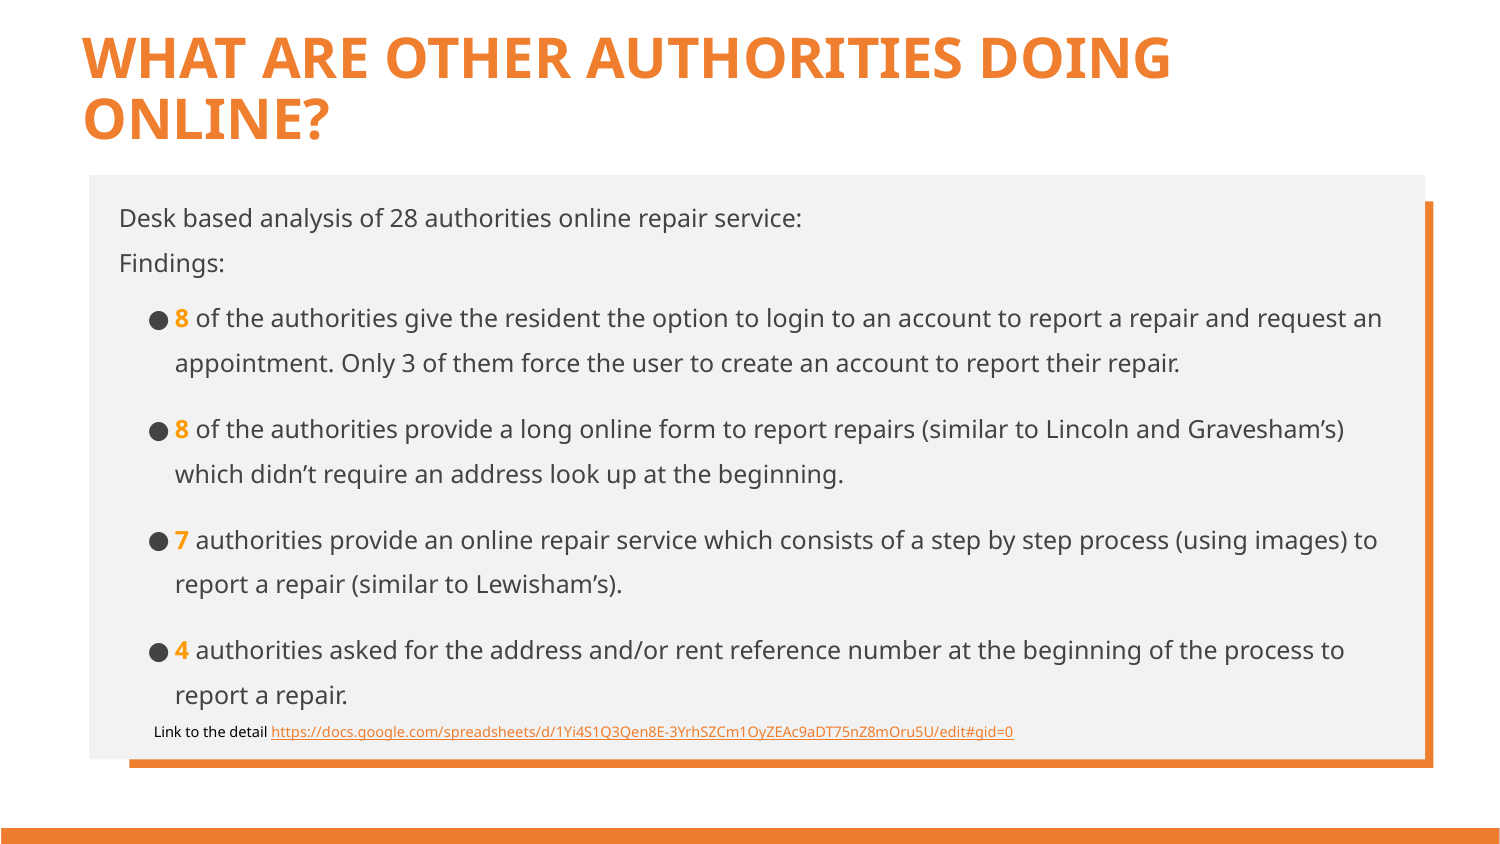

WHAT ARE OTHER AUTHORITIES DOING ONLINE?
Desk based analysis of 28 authorities online repair service:
Findings:
8 of the authorities give the resident the option to login to an account to report a repair and request an appointment. Only 3 of them force the user to create an account to report their repair.
8 of the authorities provide a long online form to report repairs (similar to Lincoln and Gravesham’s) which didn’t require an address look up at the beginning.
7 authorities provide an online repair service which consists of a step by step process (using images) to report a repair (similar to Lewisham’s).
4 authorities asked for the address and/or rent reference number at the beginning of the process to report a repair.
Link to the detail https://docs.google.com/spreadsheets/d/1Yi4S1Q3Qen8E-3YrhSZCm1OyZEAc9aDT75nZ8mOru5U/edit#gid=0